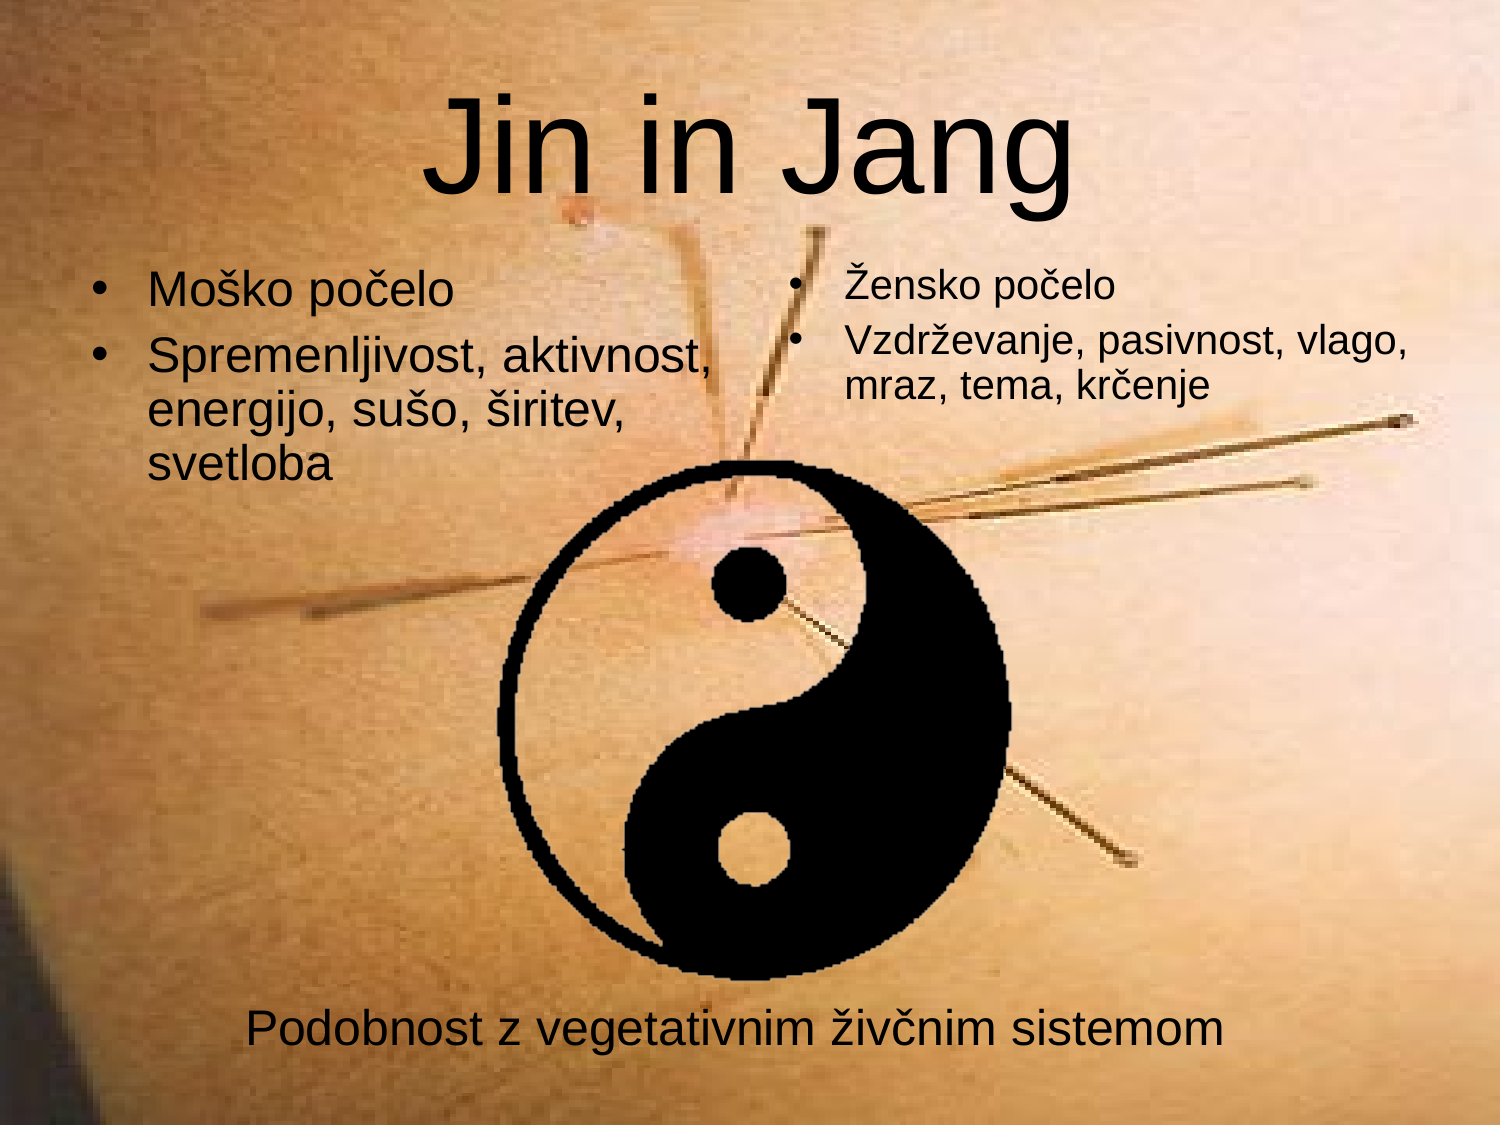

# Jin in Jang
Moško počelo
Spremenljivost, aktivnost, energijo, sušo, širitev, svetloba
Žensko počelo
Vzdrževanje, pasivnost, vlago, mraz, tema, krčenje
Podobnost z vegetativnim živčnim sistemom